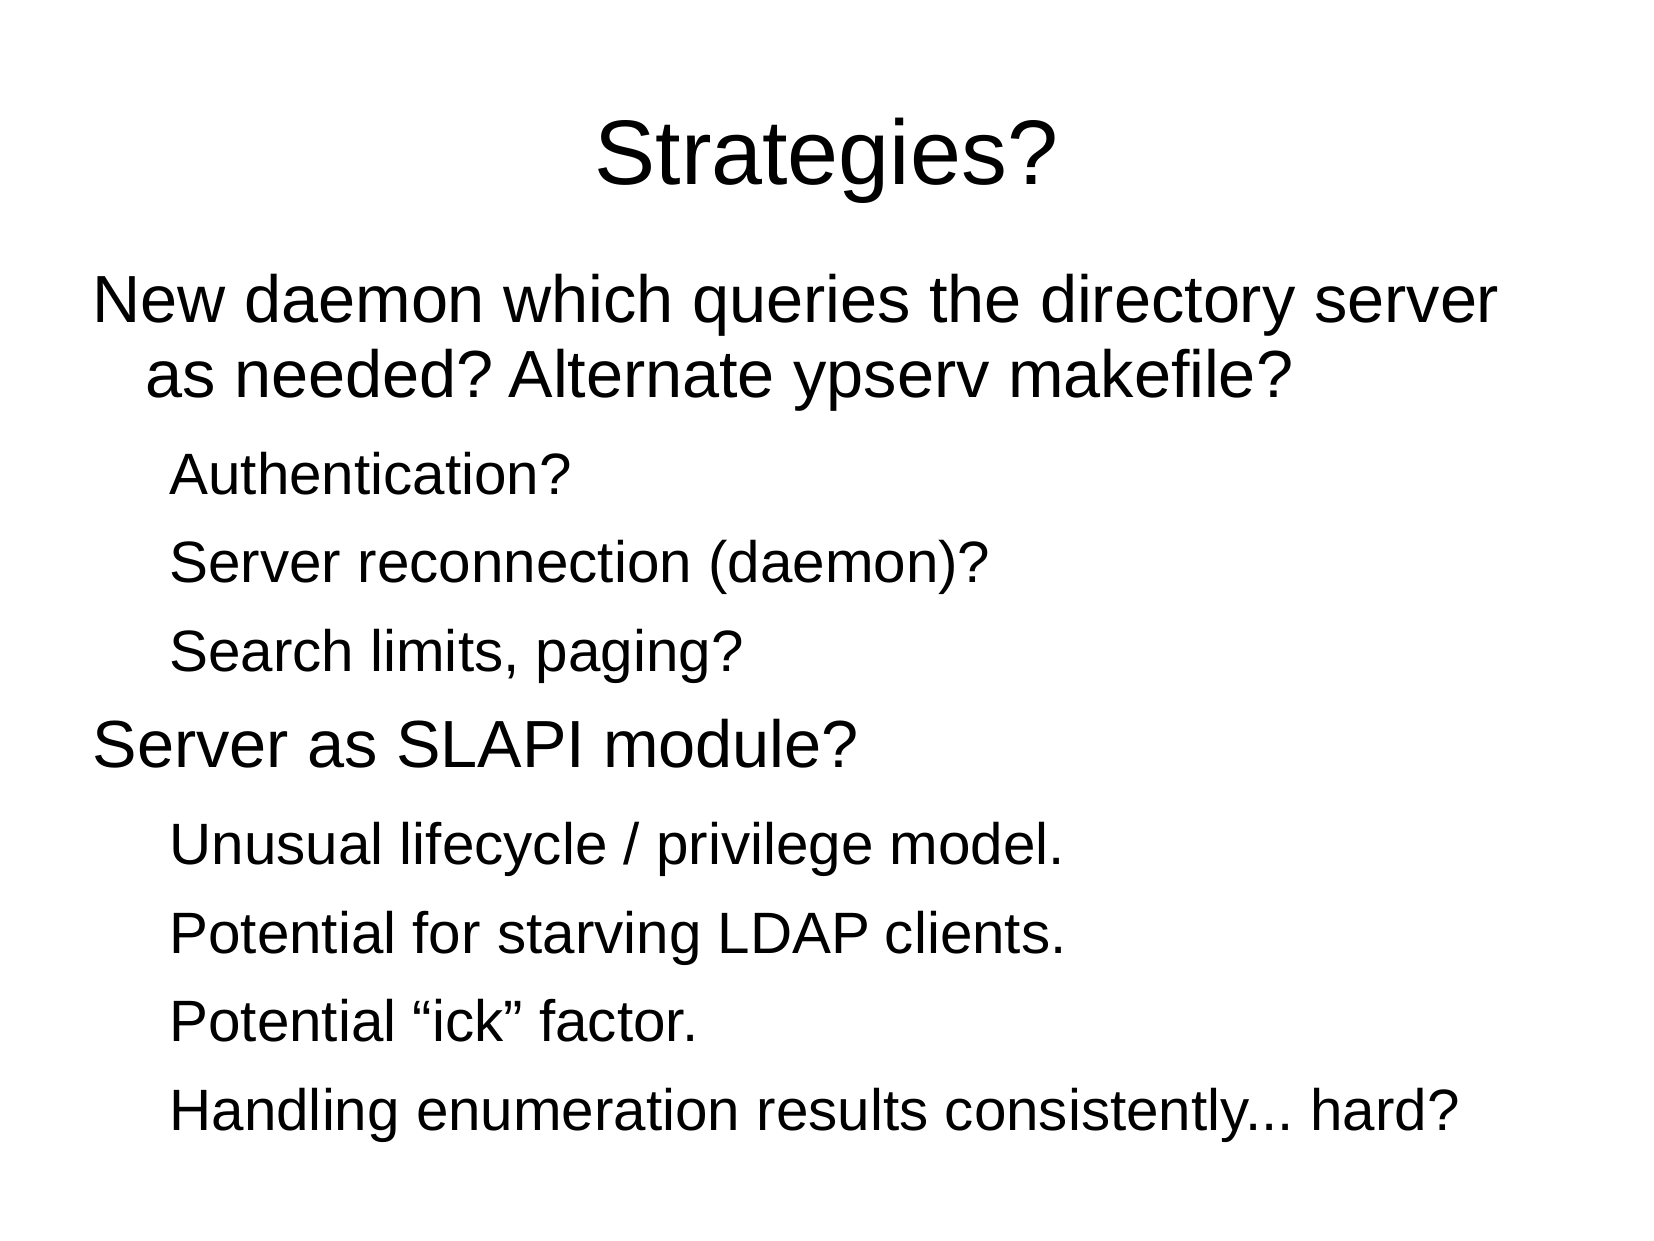

# Strategies?
New daemon which queries the directory server as needed? Alternate ypserv makefile?
Authentication?
Server reconnection (daemon)?
Search limits, paging?
Server as SLAPI module?
Unusual lifecycle / privilege model.
Potential for starving LDAP clients.
Potential “ick” factor.
Handling enumeration results consistently... hard?